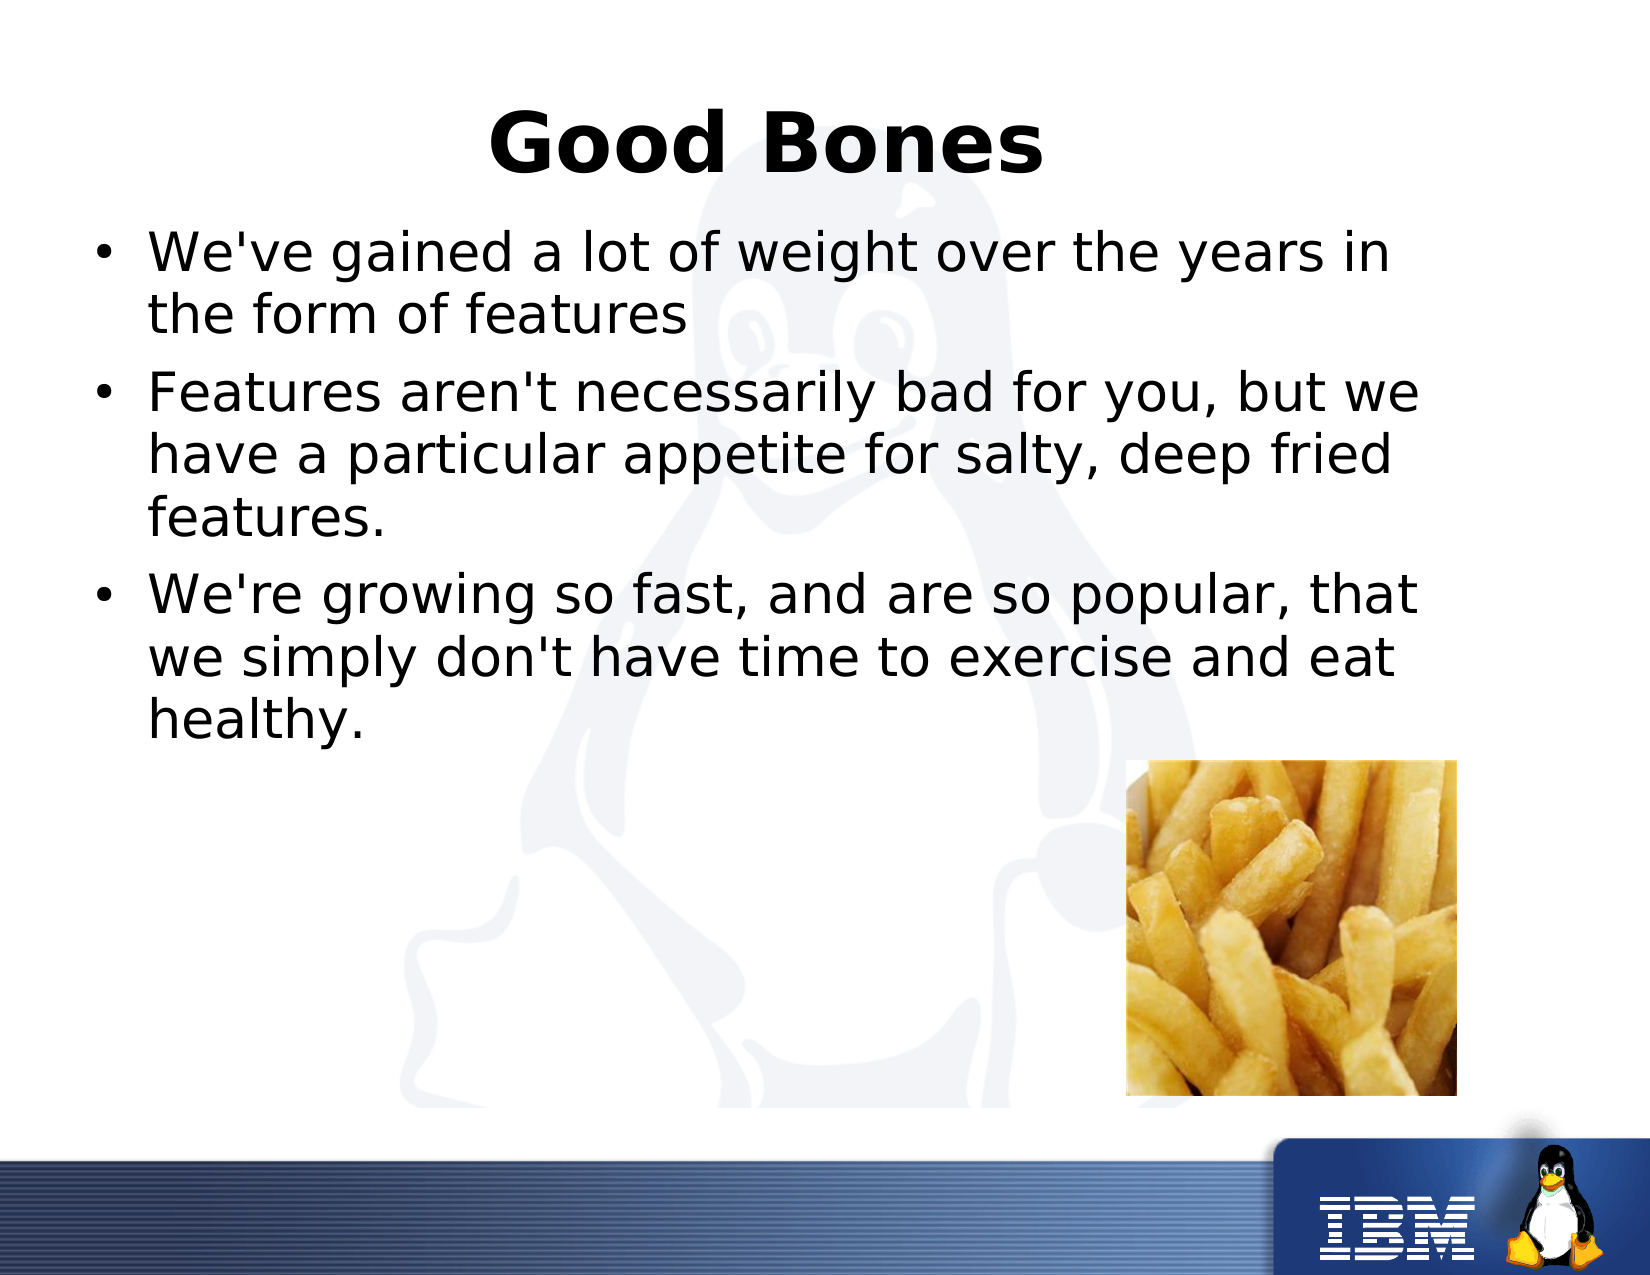

# Good Bones
We've gained a lot of weight over the years in the form of features
Features aren't necessarily bad for you, but we have a particular appetite for salty, deep fried features.
We're growing so fast, and are so popular, that we simply don't have time to exercise and eat healthy.